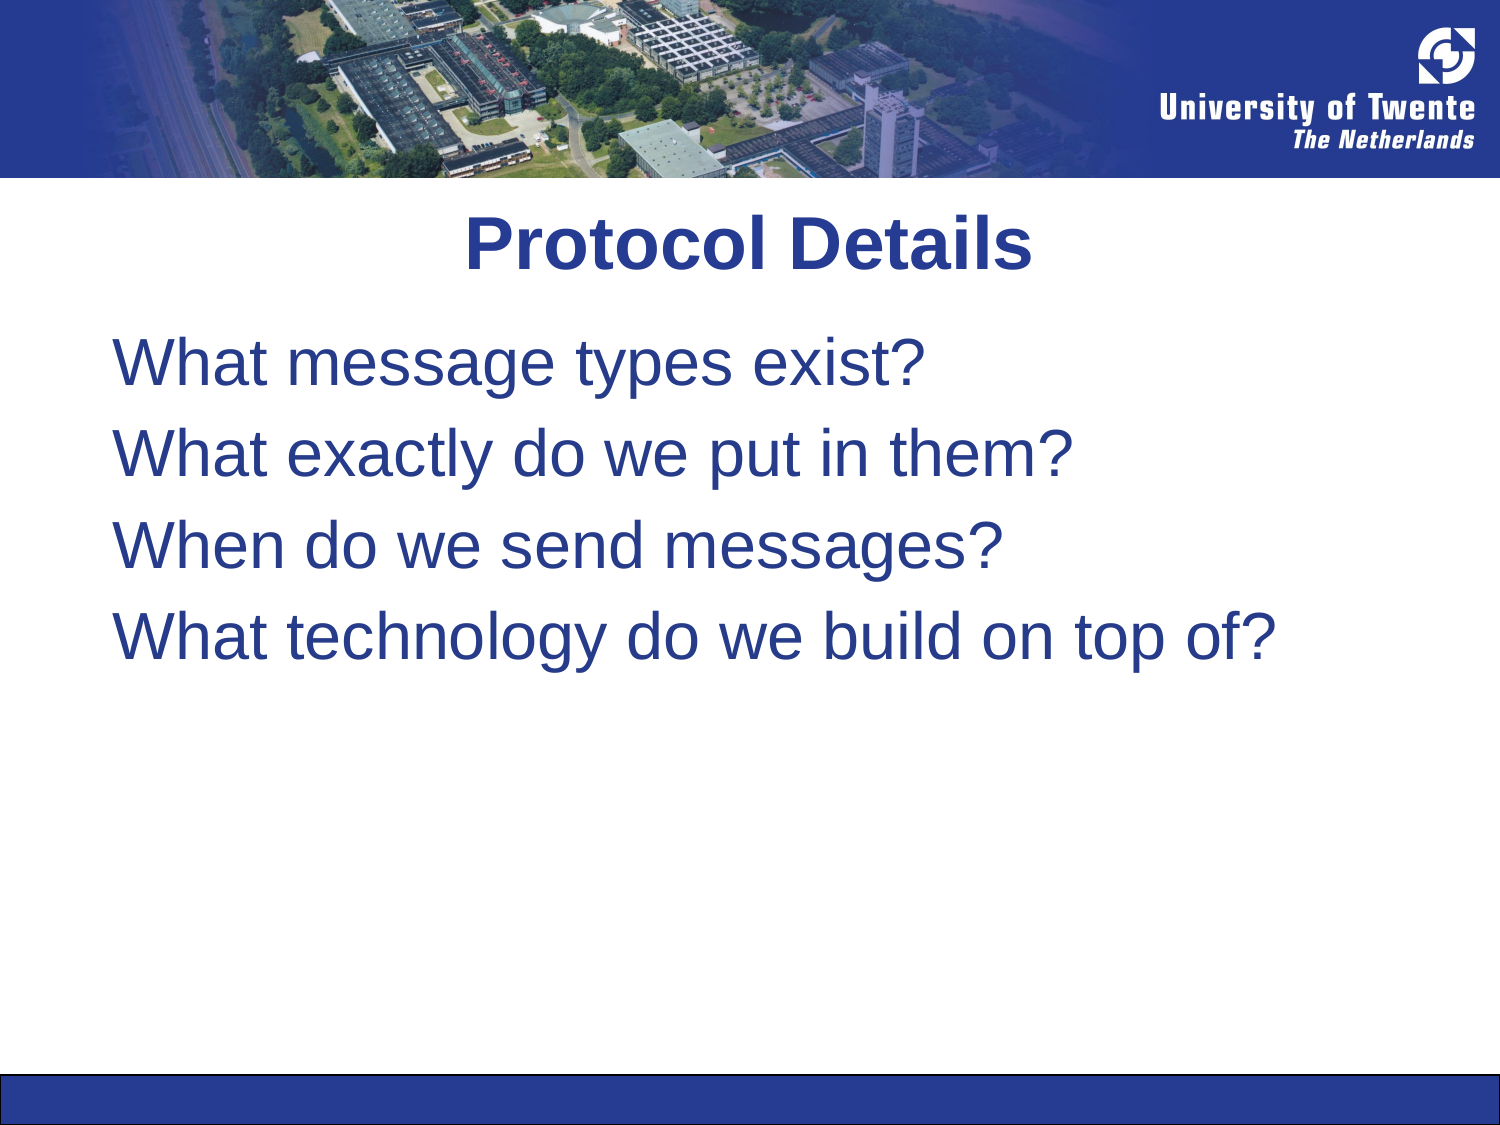

# Protocol Details
What message types exist?
What exactly do we put in them?
When do we send messages?
What technology do we build on top of?